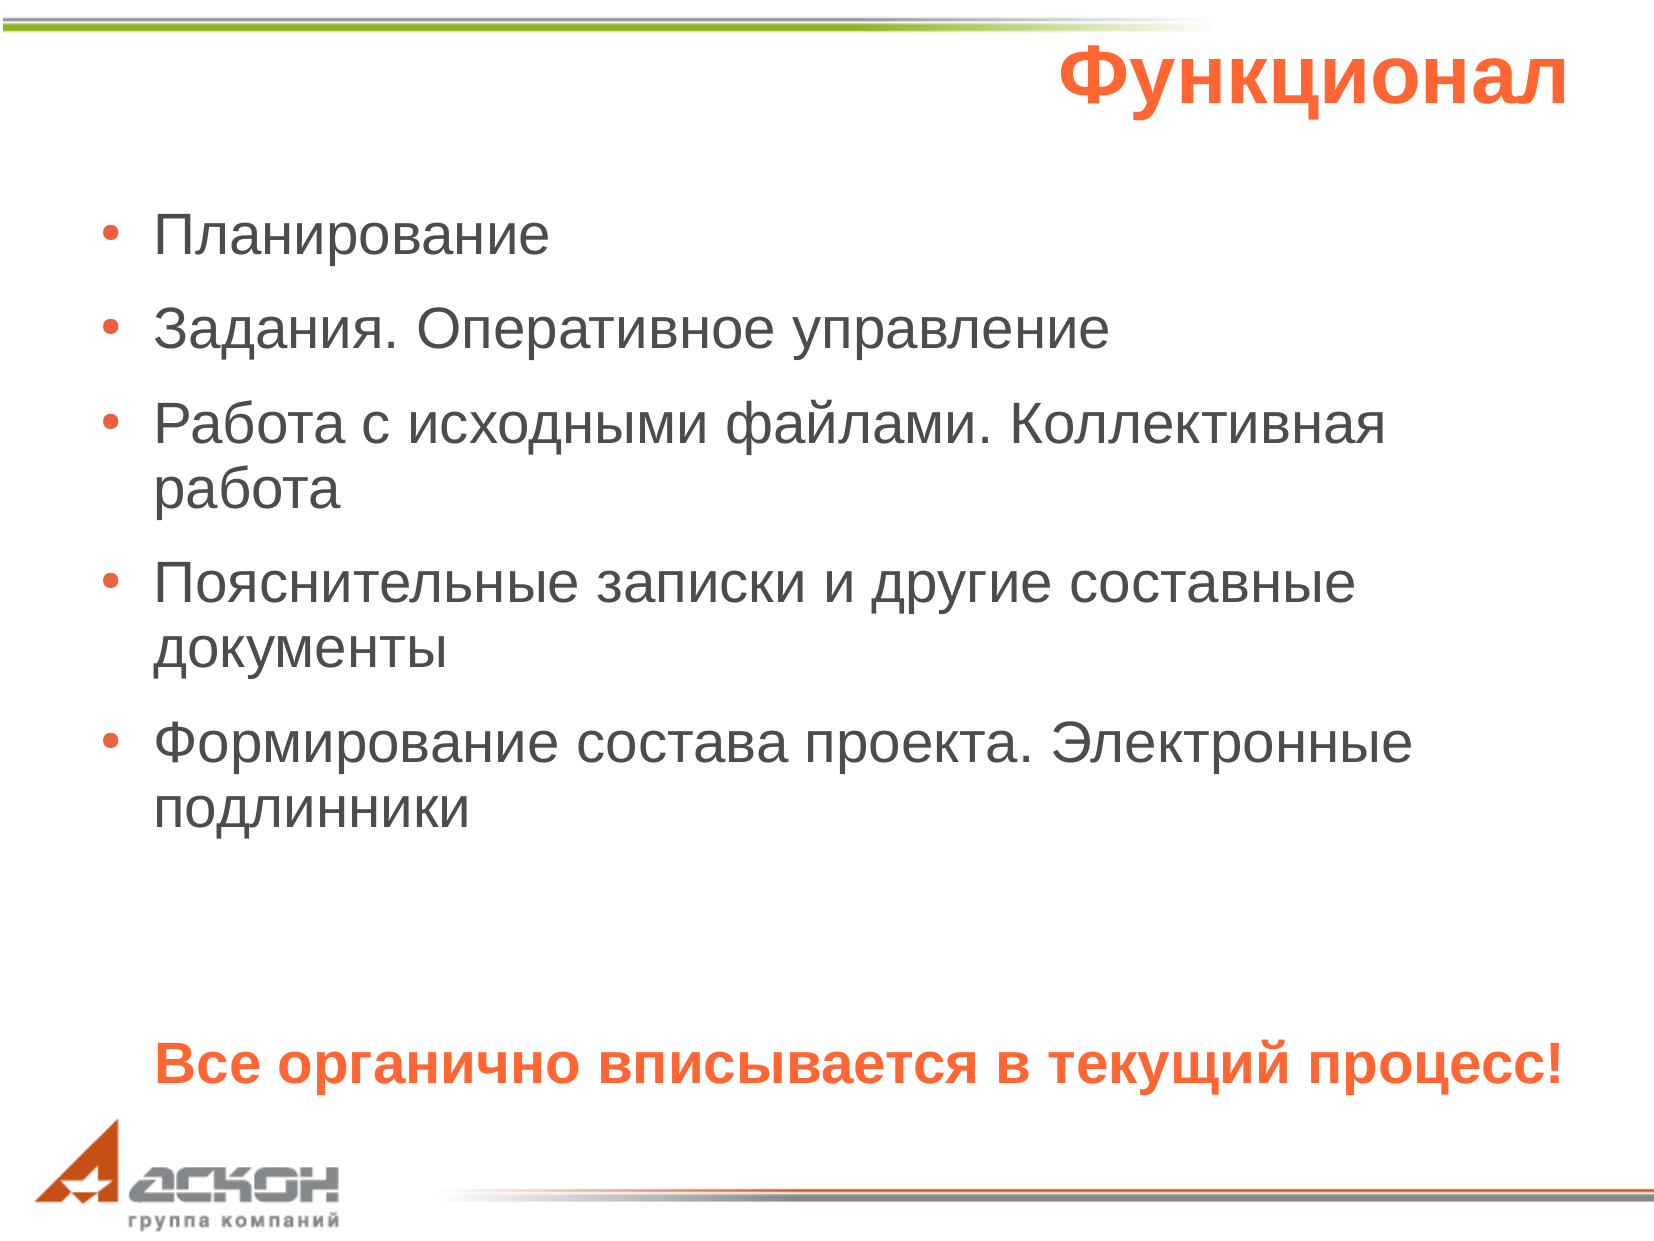

Функционал
# Планирование
Задания. Оперативное управление
Работа с исходными файлами. Коллективная работа
Пояснительные записки и другие составные документы
Формирование состава проекта. Электронные подлинники
Все органично вписывается в текущий процесс!